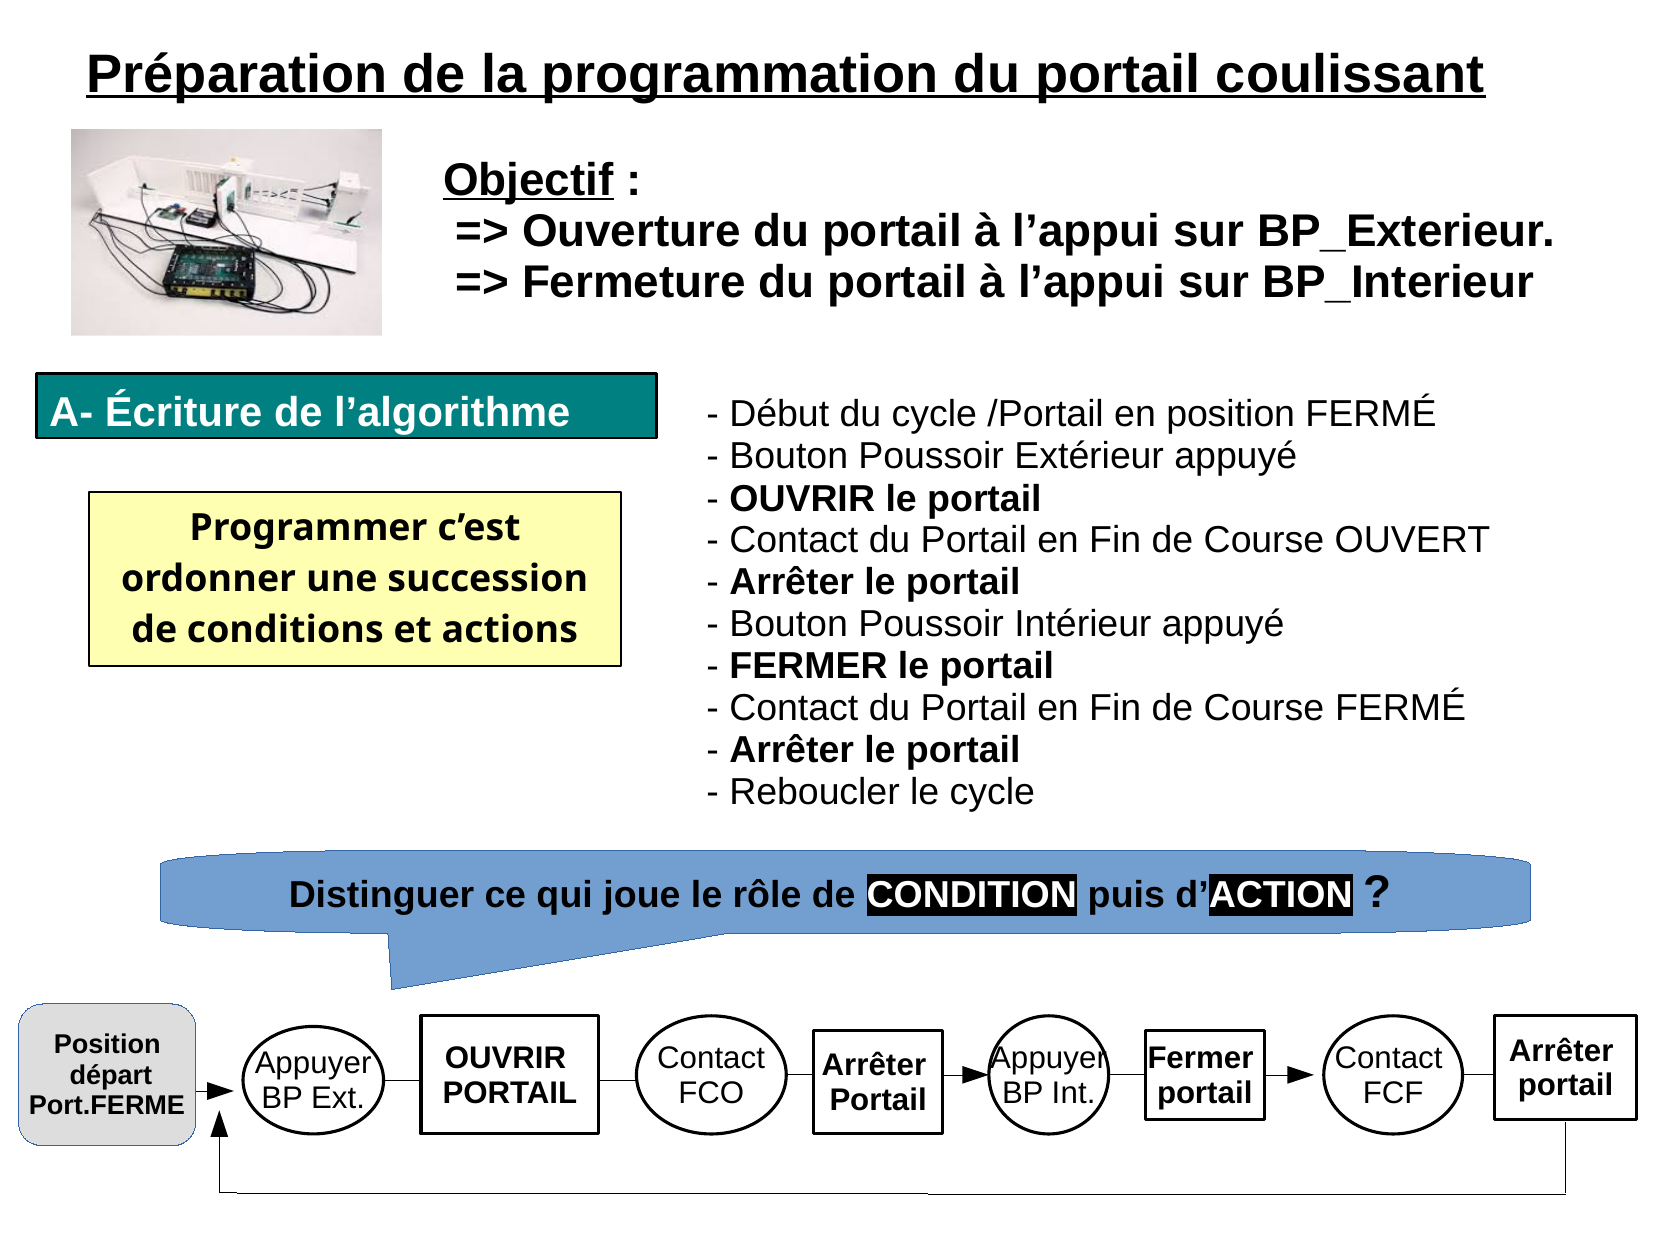

Préparation de la programmation du portail coulissant
Objectif :
 => Ouverture du portail à l’appui sur BP_Exterieur. => Fermeture du portail à l’appui sur BP_Interieur
A- Écriture de l’algorithme
- Début du cycle /Portail en position FERMÉ
- Bouton Poussoir Extérieur appuyé
- OUVRIR le portail
- Contact du Portail en Fin de Course OUVERT
- Arrêter le portail
- Bouton Poussoir Intérieur appuyé
- FERMER le portail
- Contact du Portail en Fin de Course FERMÉ
- Arrêter le portail
- Reboucler le cycle
Programmer c’est ordonner une succession de conditions et actions
Distinguer ce qui joue le rôle de CONDITION puis d’ACTION ?
Position
 départ
Port.FERME
OUVRIR
PORTAIL
Contact
FCO
Appuyer
BP Int.
Contact
FCF
Arrêter
Portail
Fermer
portail
Arrêter
portail
Appuyer
BP Ext.